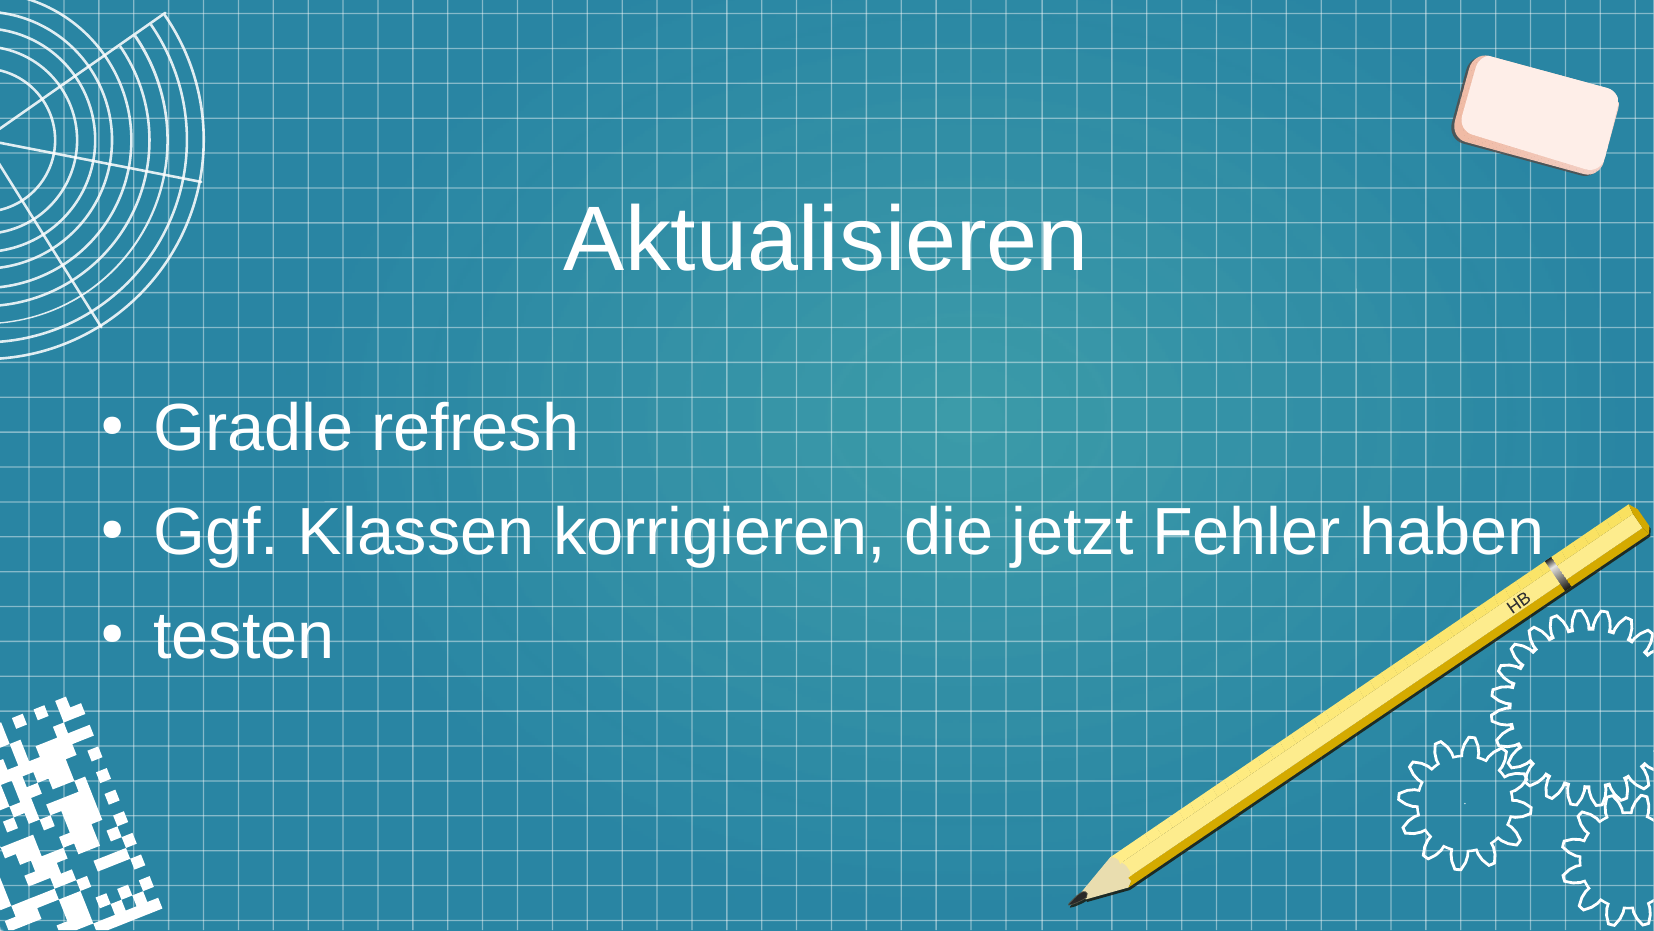

# Aktualisieren
Gradle refresh
Ggf. Klassen korrigieren, die jetzt Fehler haben
testen